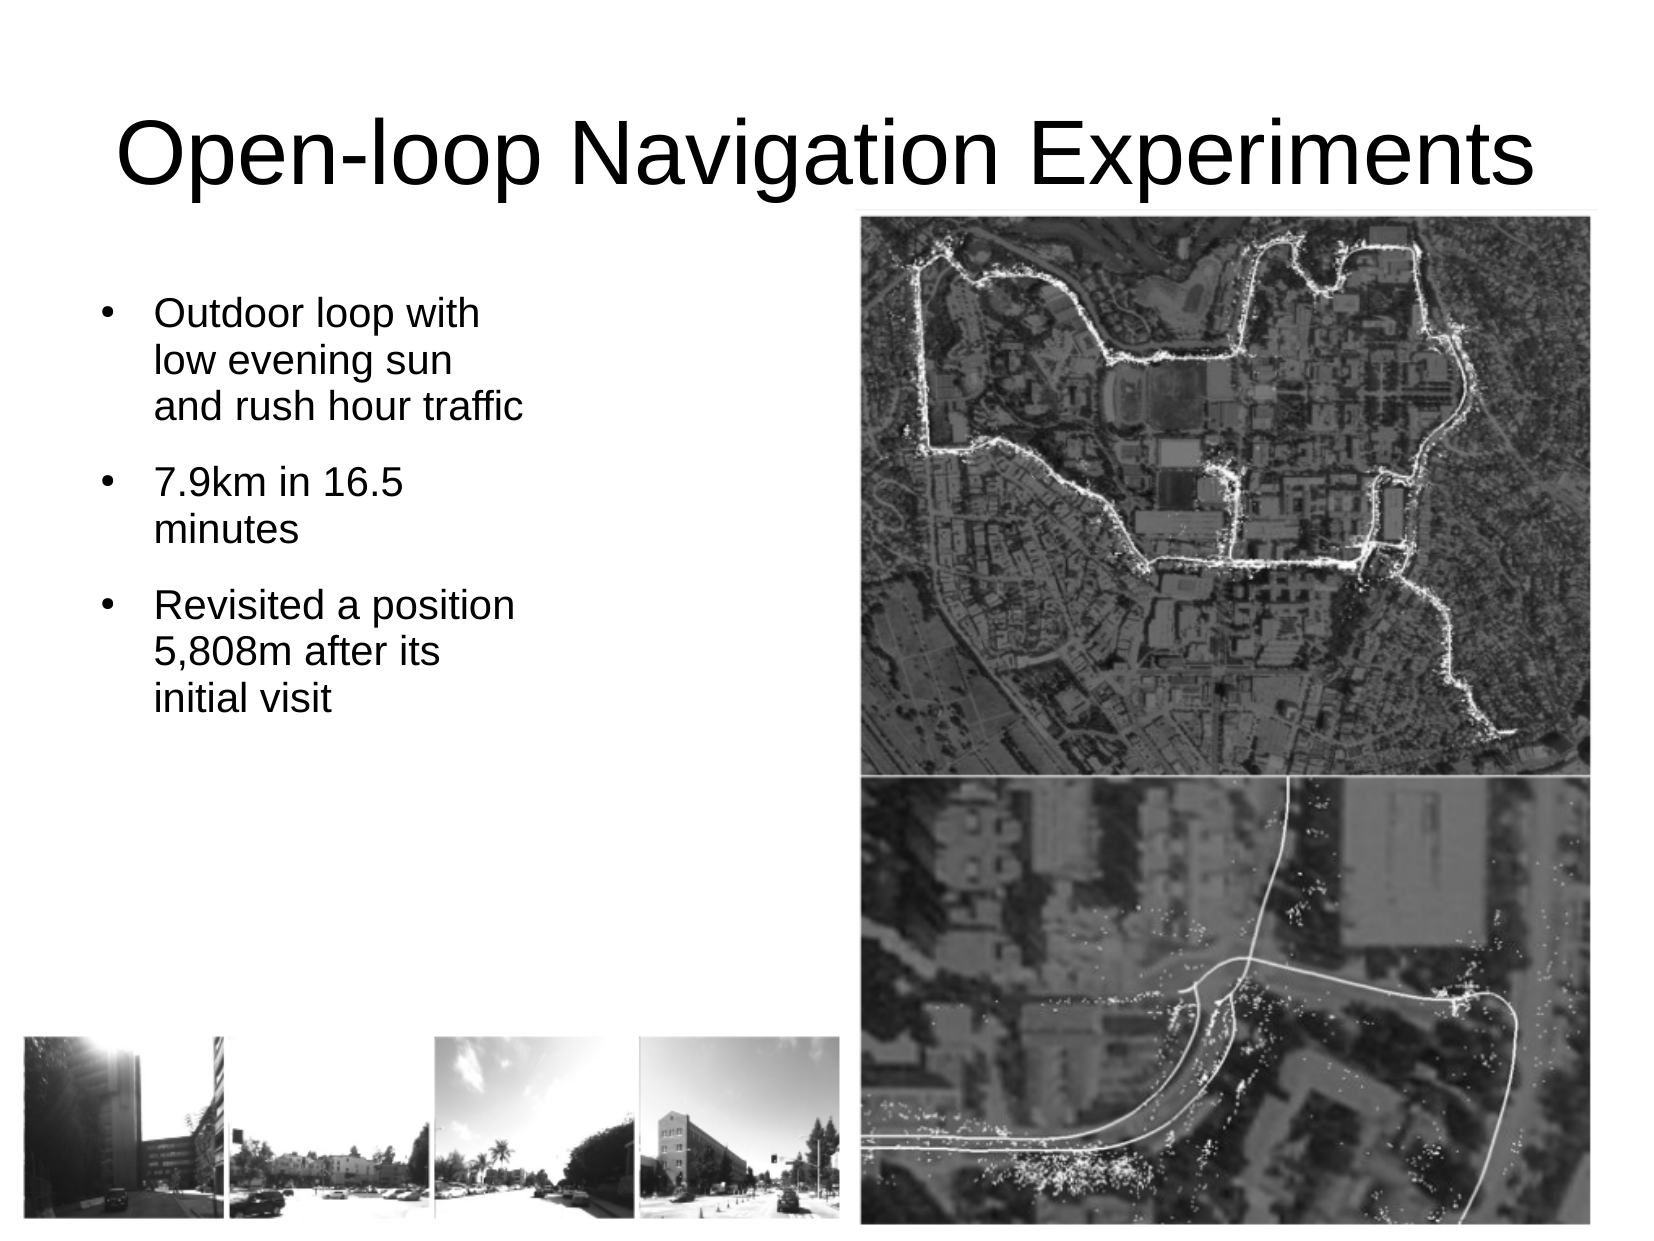

# Open-loop Navigation Experiments
Outdoor loop with low evening sun and rush hour traffic
7.9km in 16.5 minutes
Revisited a position 5,808m after its initial visit